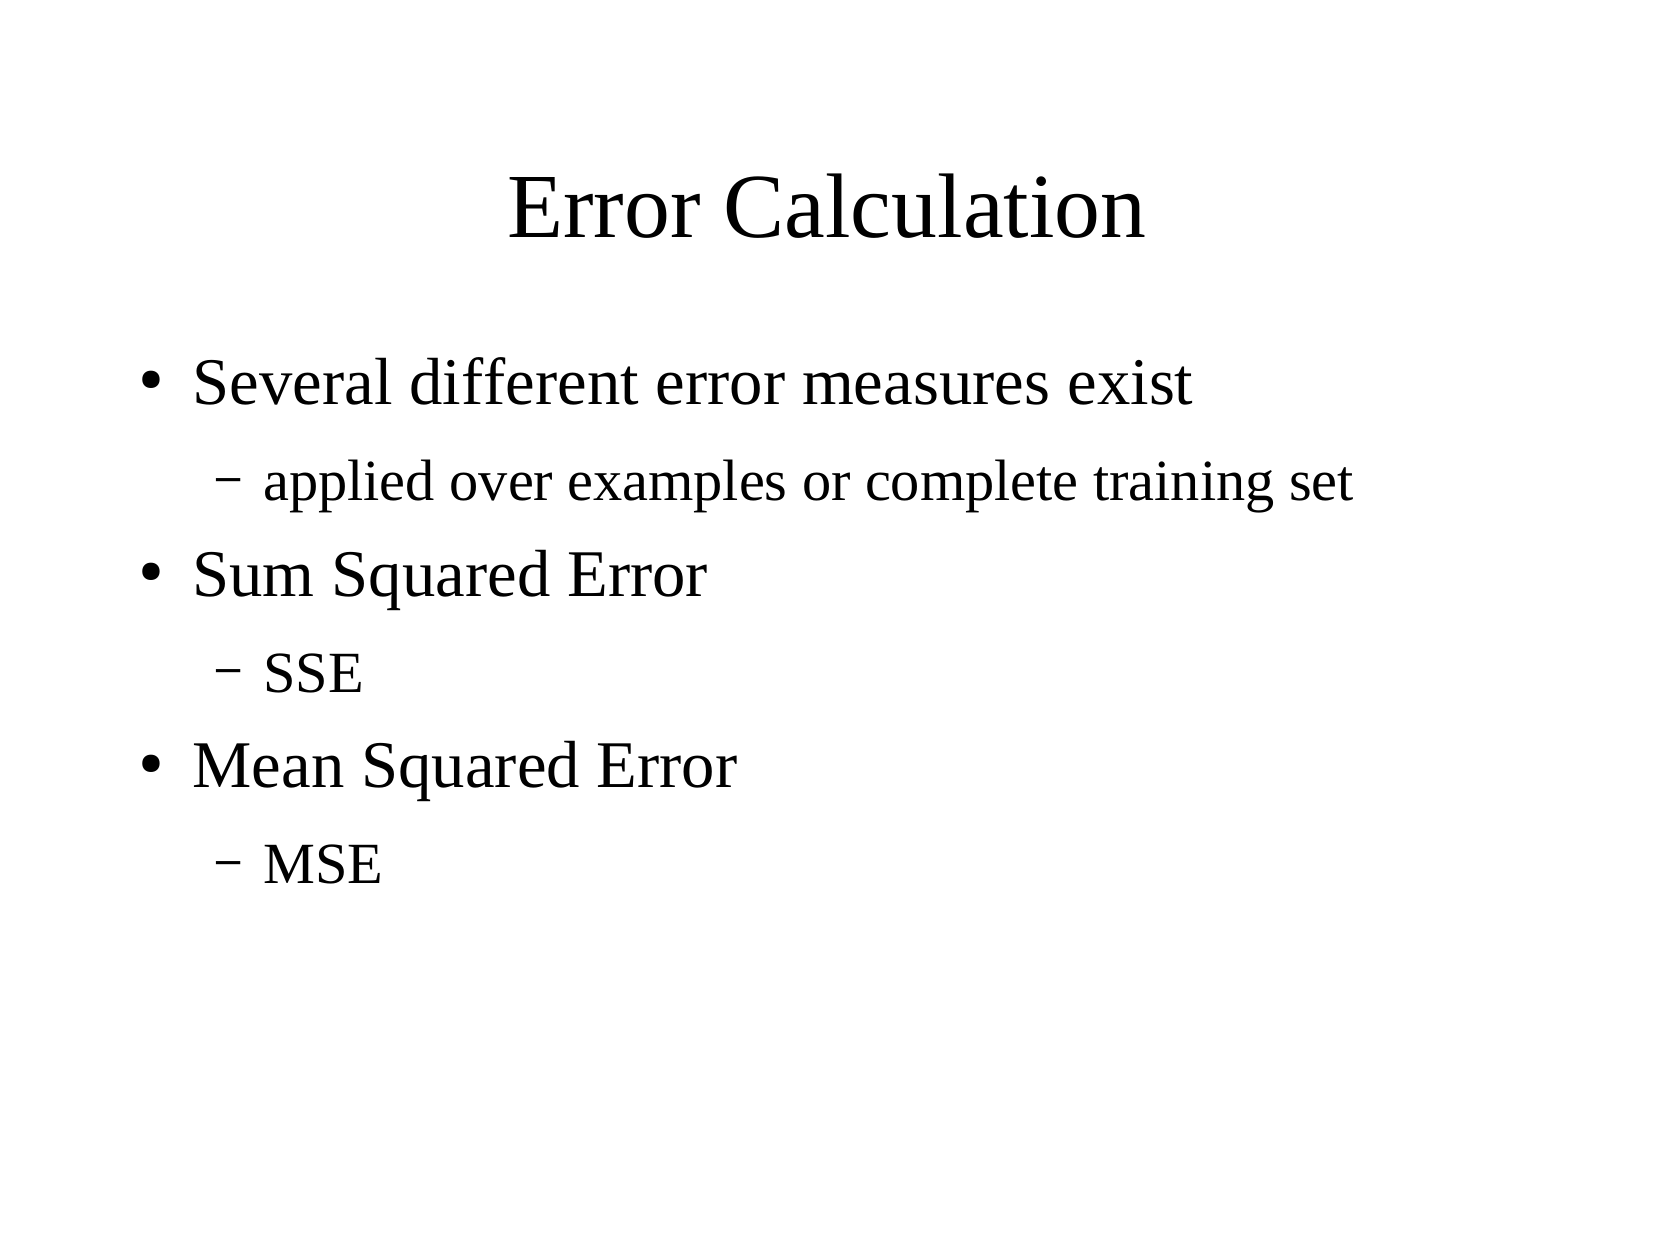

# Error Calculation
Several different error measures exist
applied over examples or complete training set
Sum Squared Error
SSE
Mean Squared Error
MSE